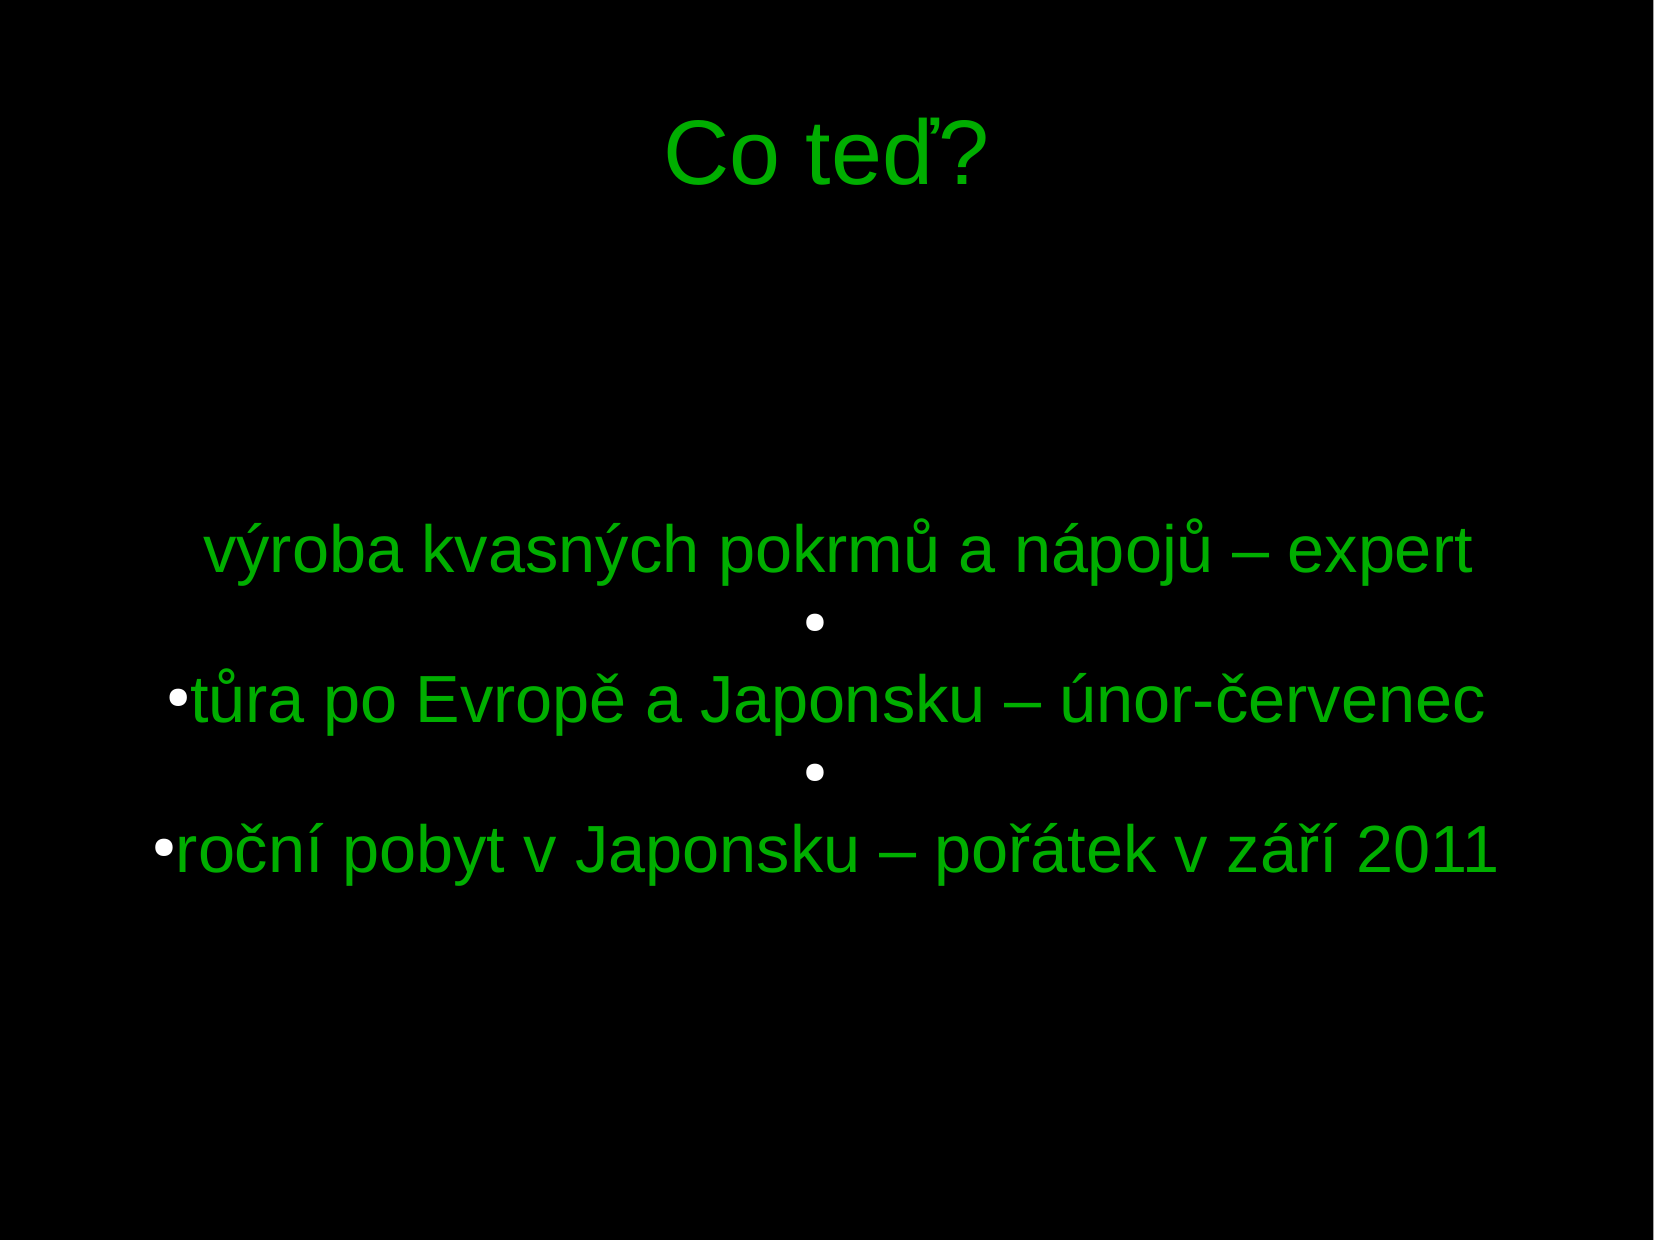

# Co teď?
výroba kvasných pokrmů a nápojů – expert
tůra po Evropě a Japonsku – únor-červenec
roční pobyt v Japonsku – pořátek v září 2011